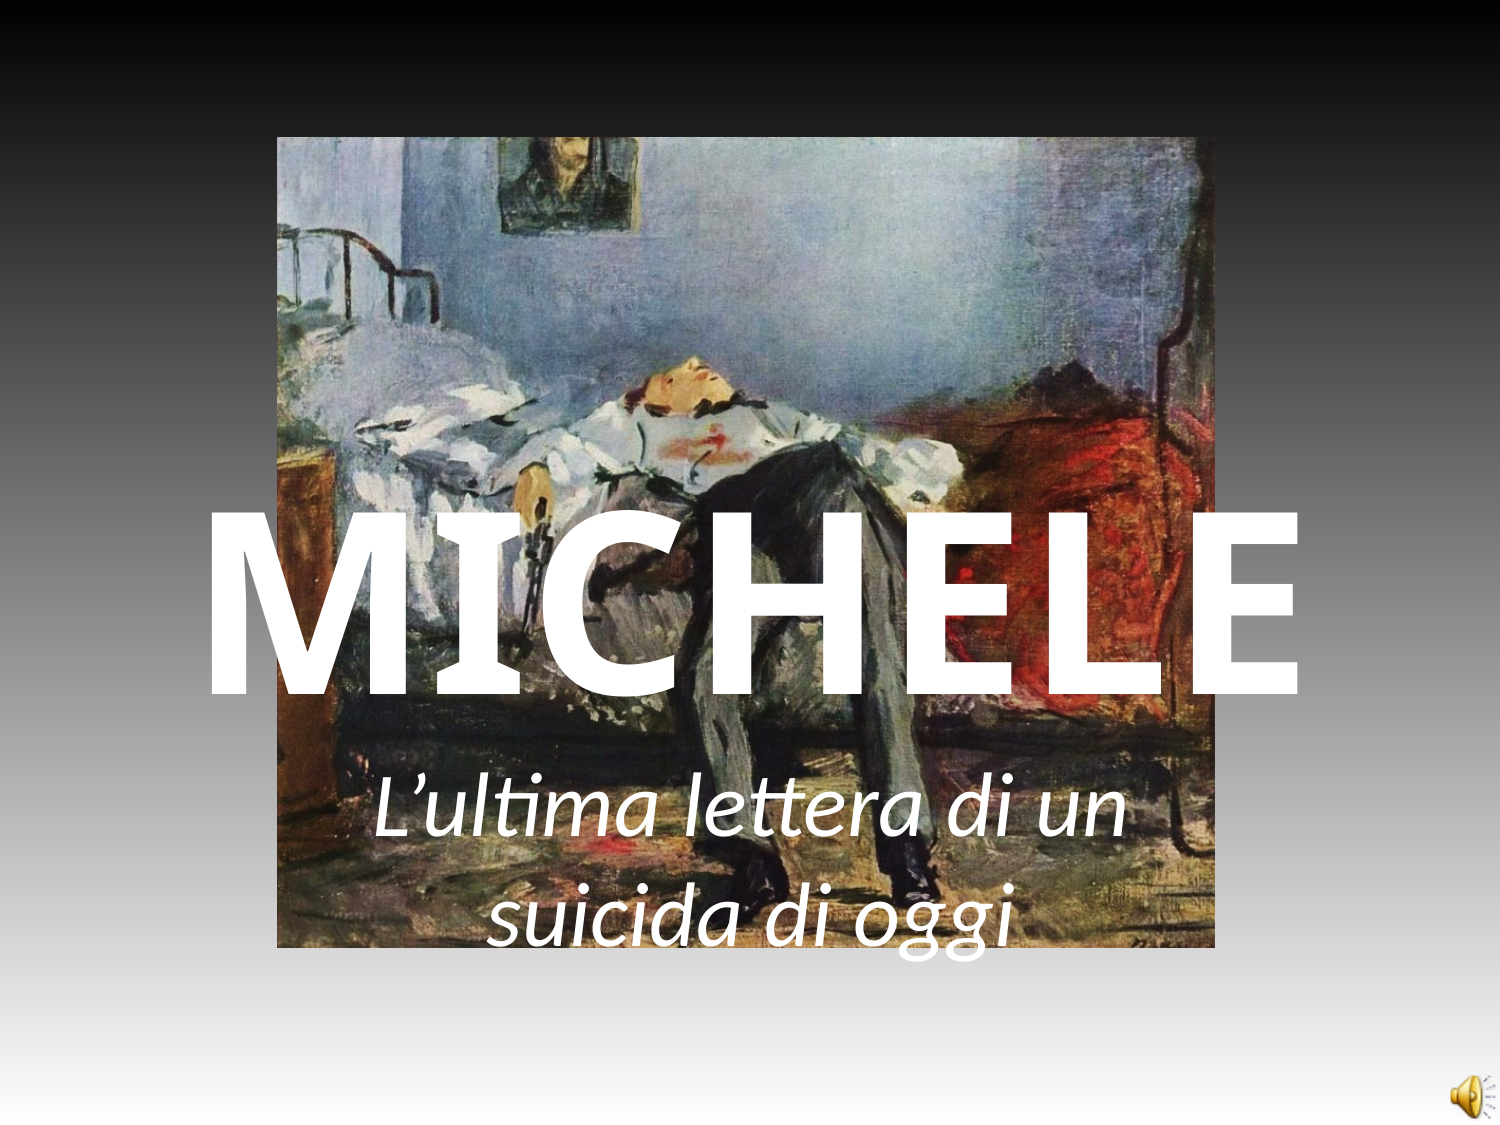

# MICHELE L’ultima lettera di un suicida di oggi